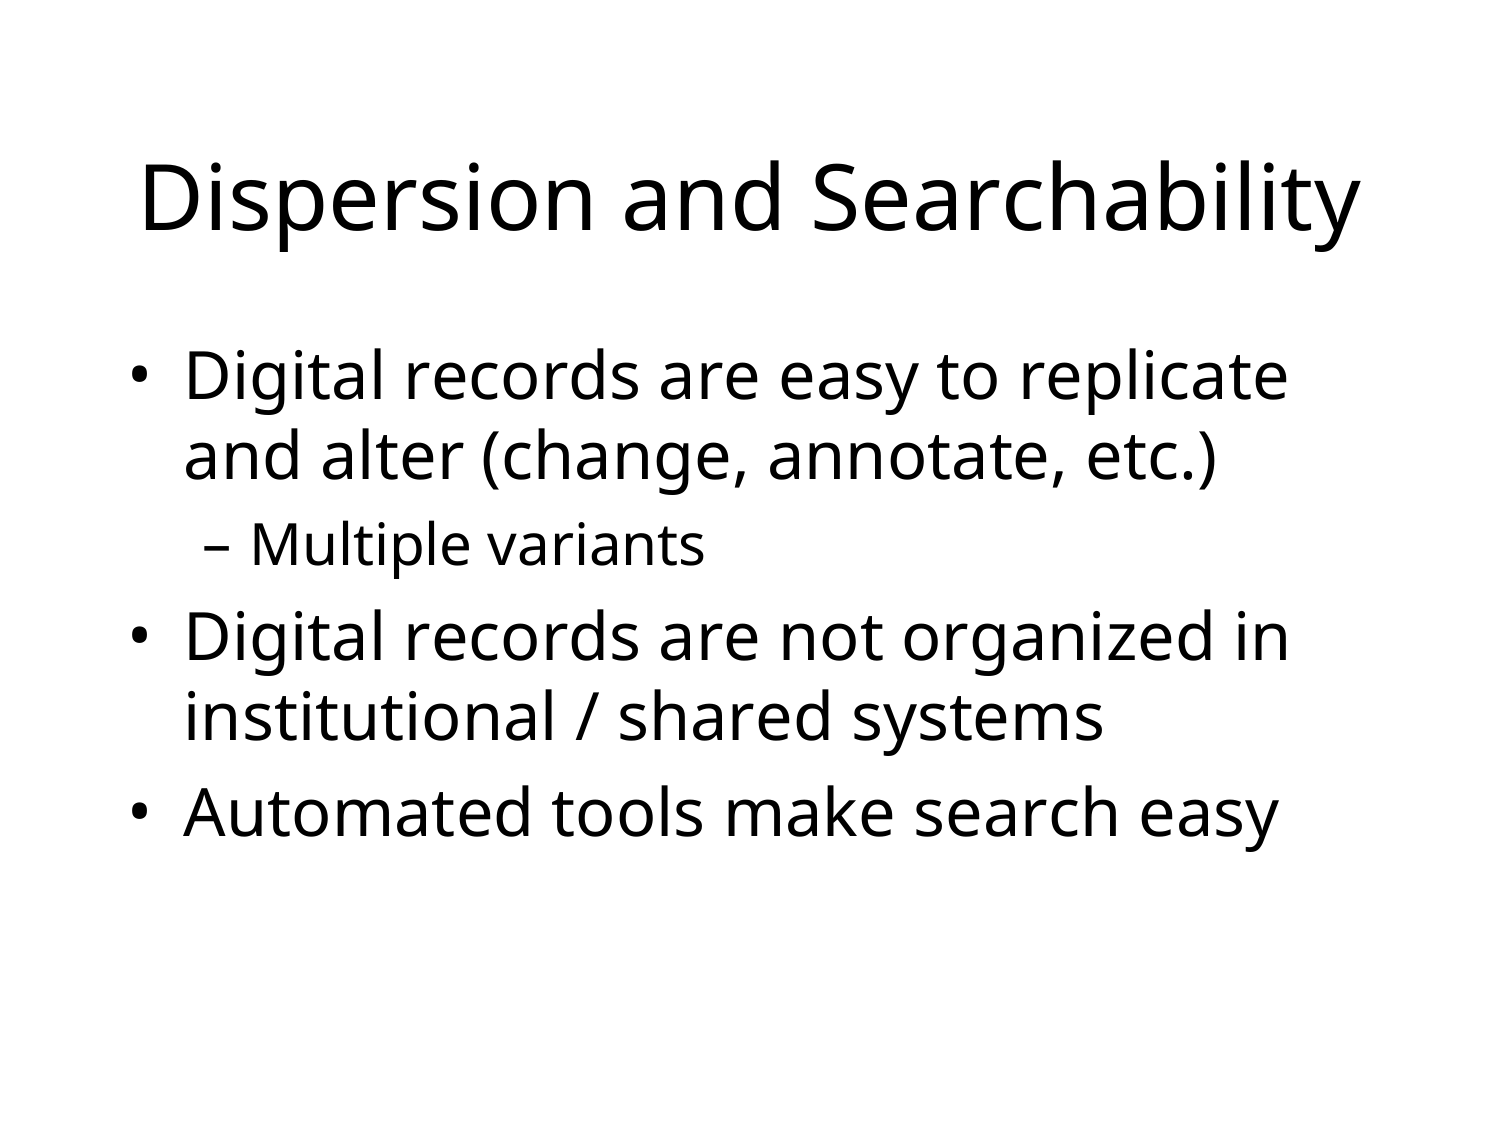

# Dispersion and Searchability
Digital records are easy to replicate and alter (change, annotate, etc.)
Multiple variants
Digital records are not organized in institutional / shared systems
Automated tools make search easy